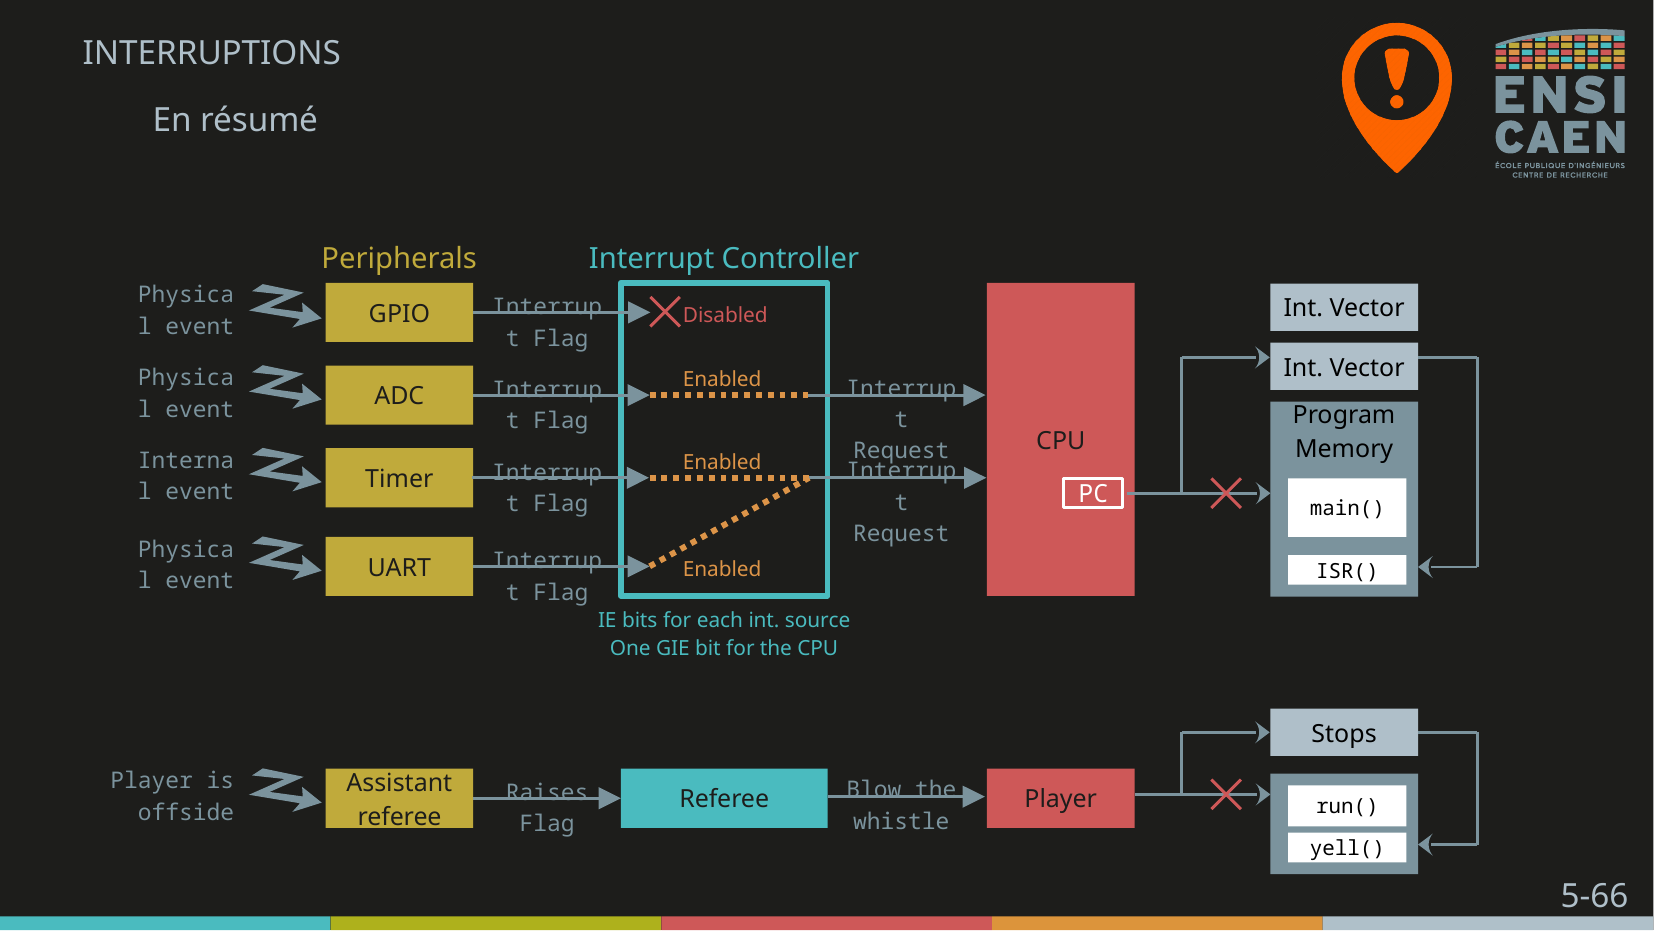

# INTERRUPTIONS En résumé
Peripherals
Interrupt Controller
Physical event
GPIO
Interrupt Flag
CPU
Int. Vector
Disabled
Int. Vector
Physical event
Enabled
Interrupt Request
ADC
Interrupt Flag
Program
Memory
Internal event
Enabled
Interrupt Request
Timer
Interrupt Flag
PC
main()
Physical event
UART
Interrupt Flag
Enabled
ISR()
IE bits for each int. source
One GIE bit for the CPU
Stops
Player is offside
Blow the whistle
Assistant
referee
Referee
Player
Raises Flag
run()
yell()